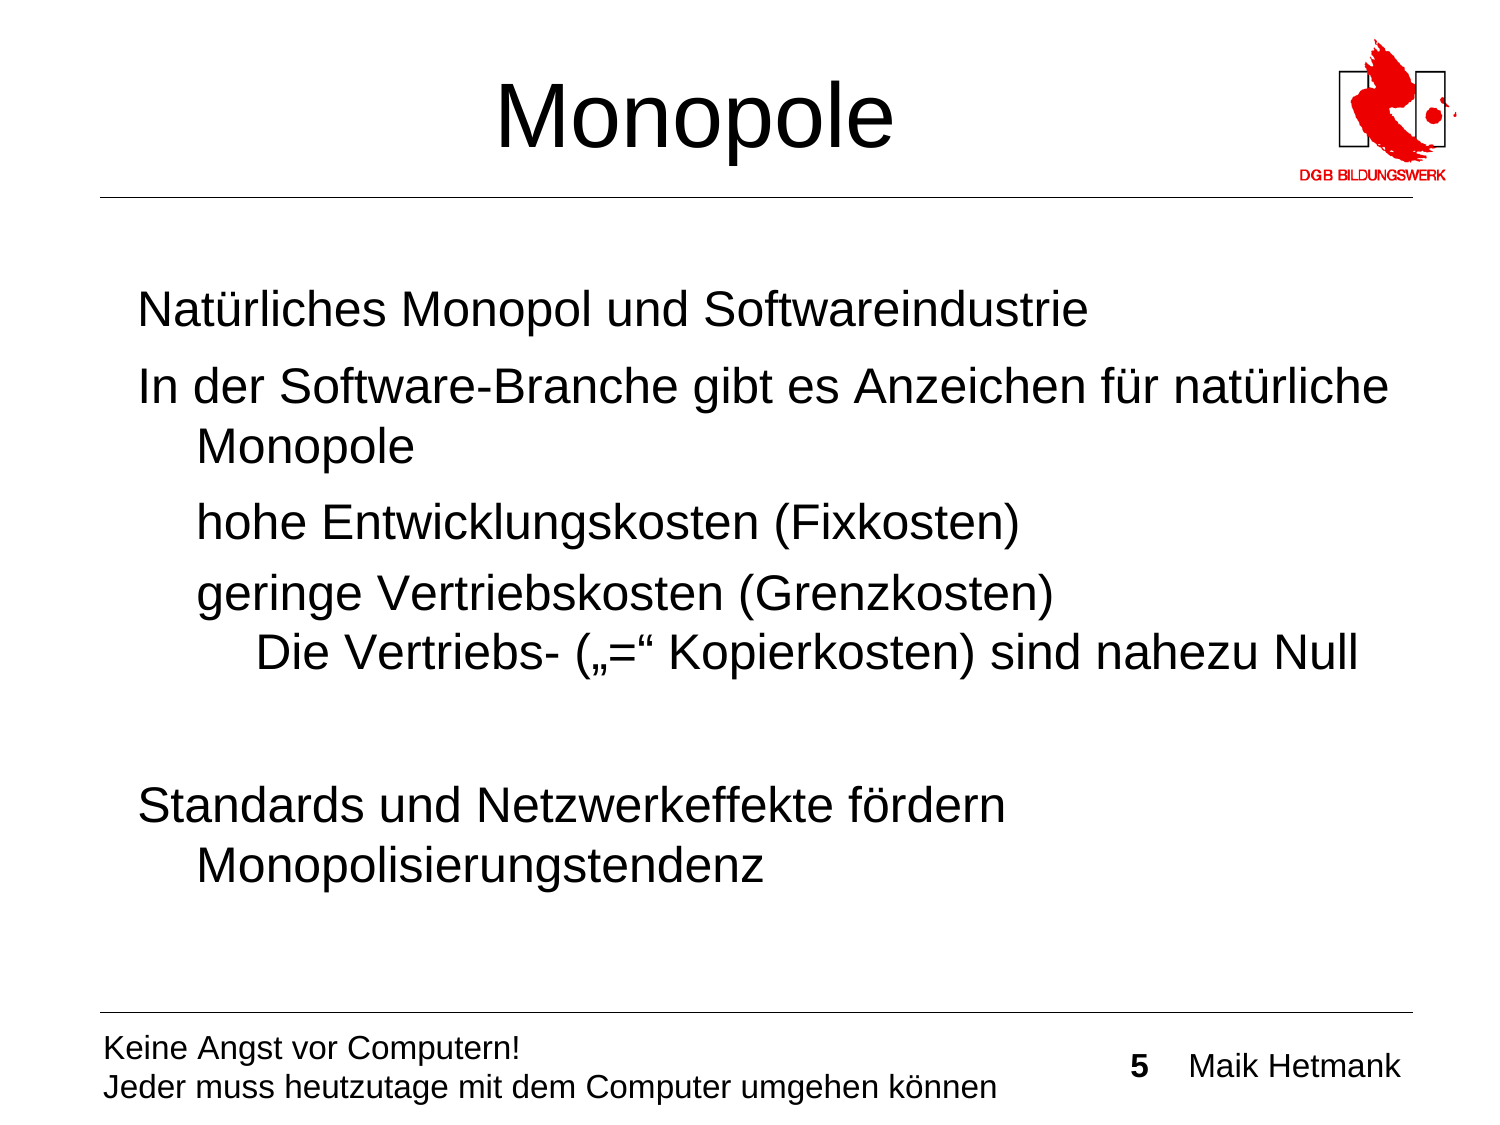

# Monopole
Natürliches Monopol und Softwareindustrie
In der Software-Branche gibt es Anzeichen für natürliche Monopole
hohe Entwicklungskosten (Fixkosten)
geringe Vertriebskosten (Grenzkosten)
Die Vertriebs- („=“ Kopierkosten) sind nahezu Null
Standards und Netzwerkeffekte fördern Monopolisierungstendenz